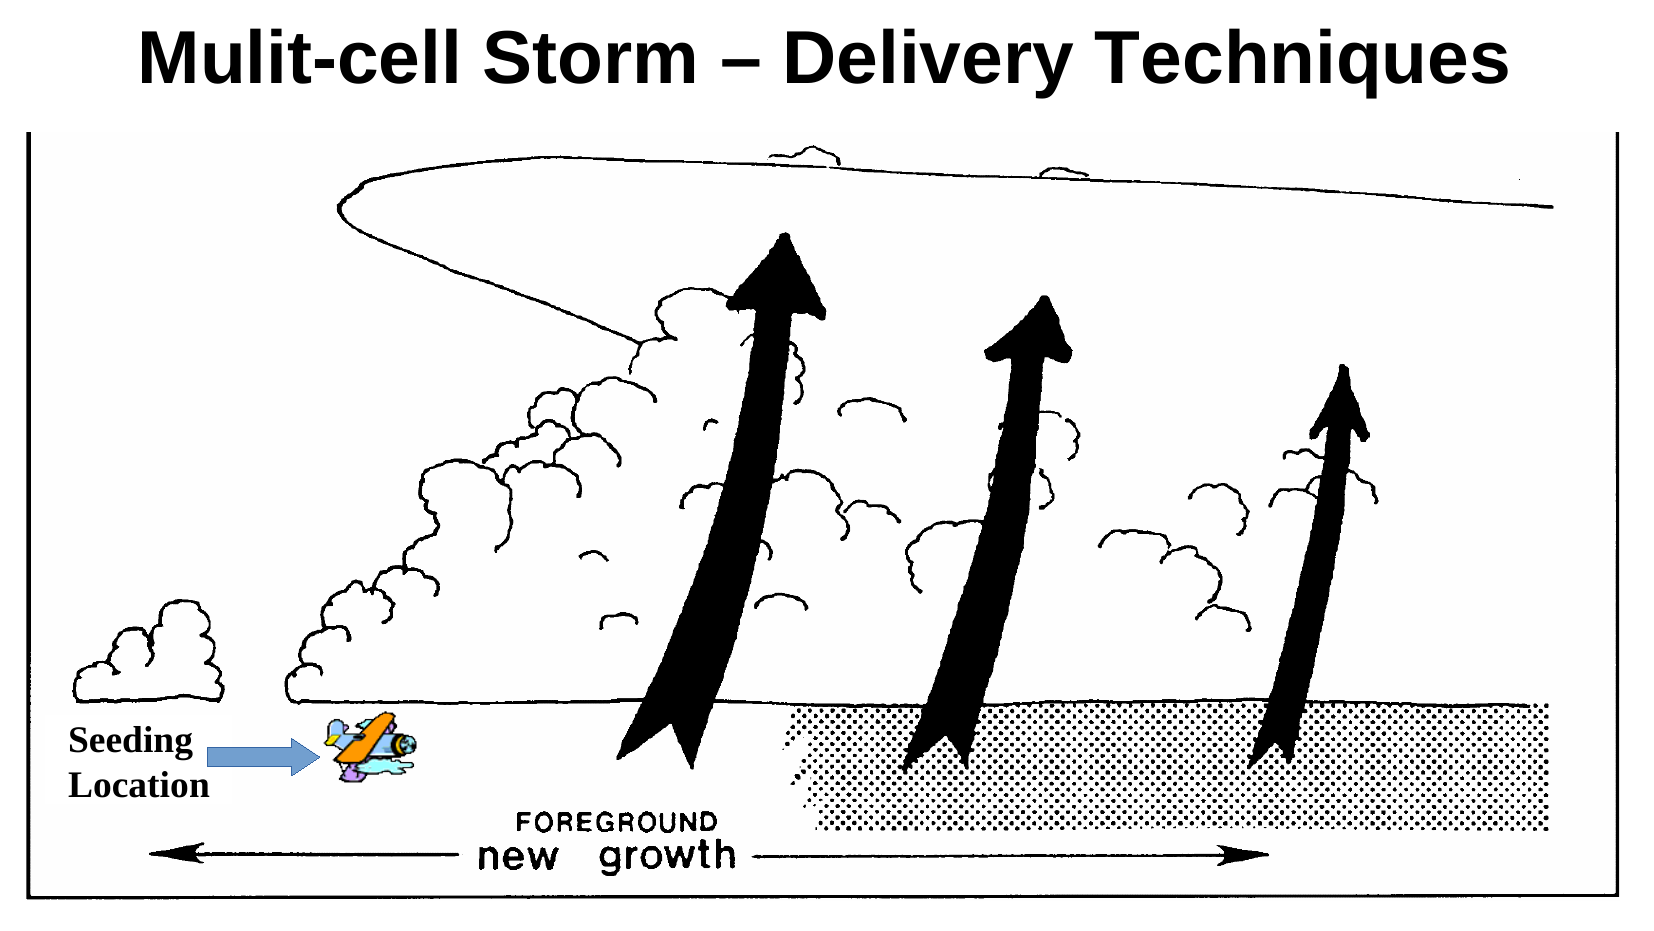

# Mulit-cell Storm – Delivery Techniques
Seeding Location